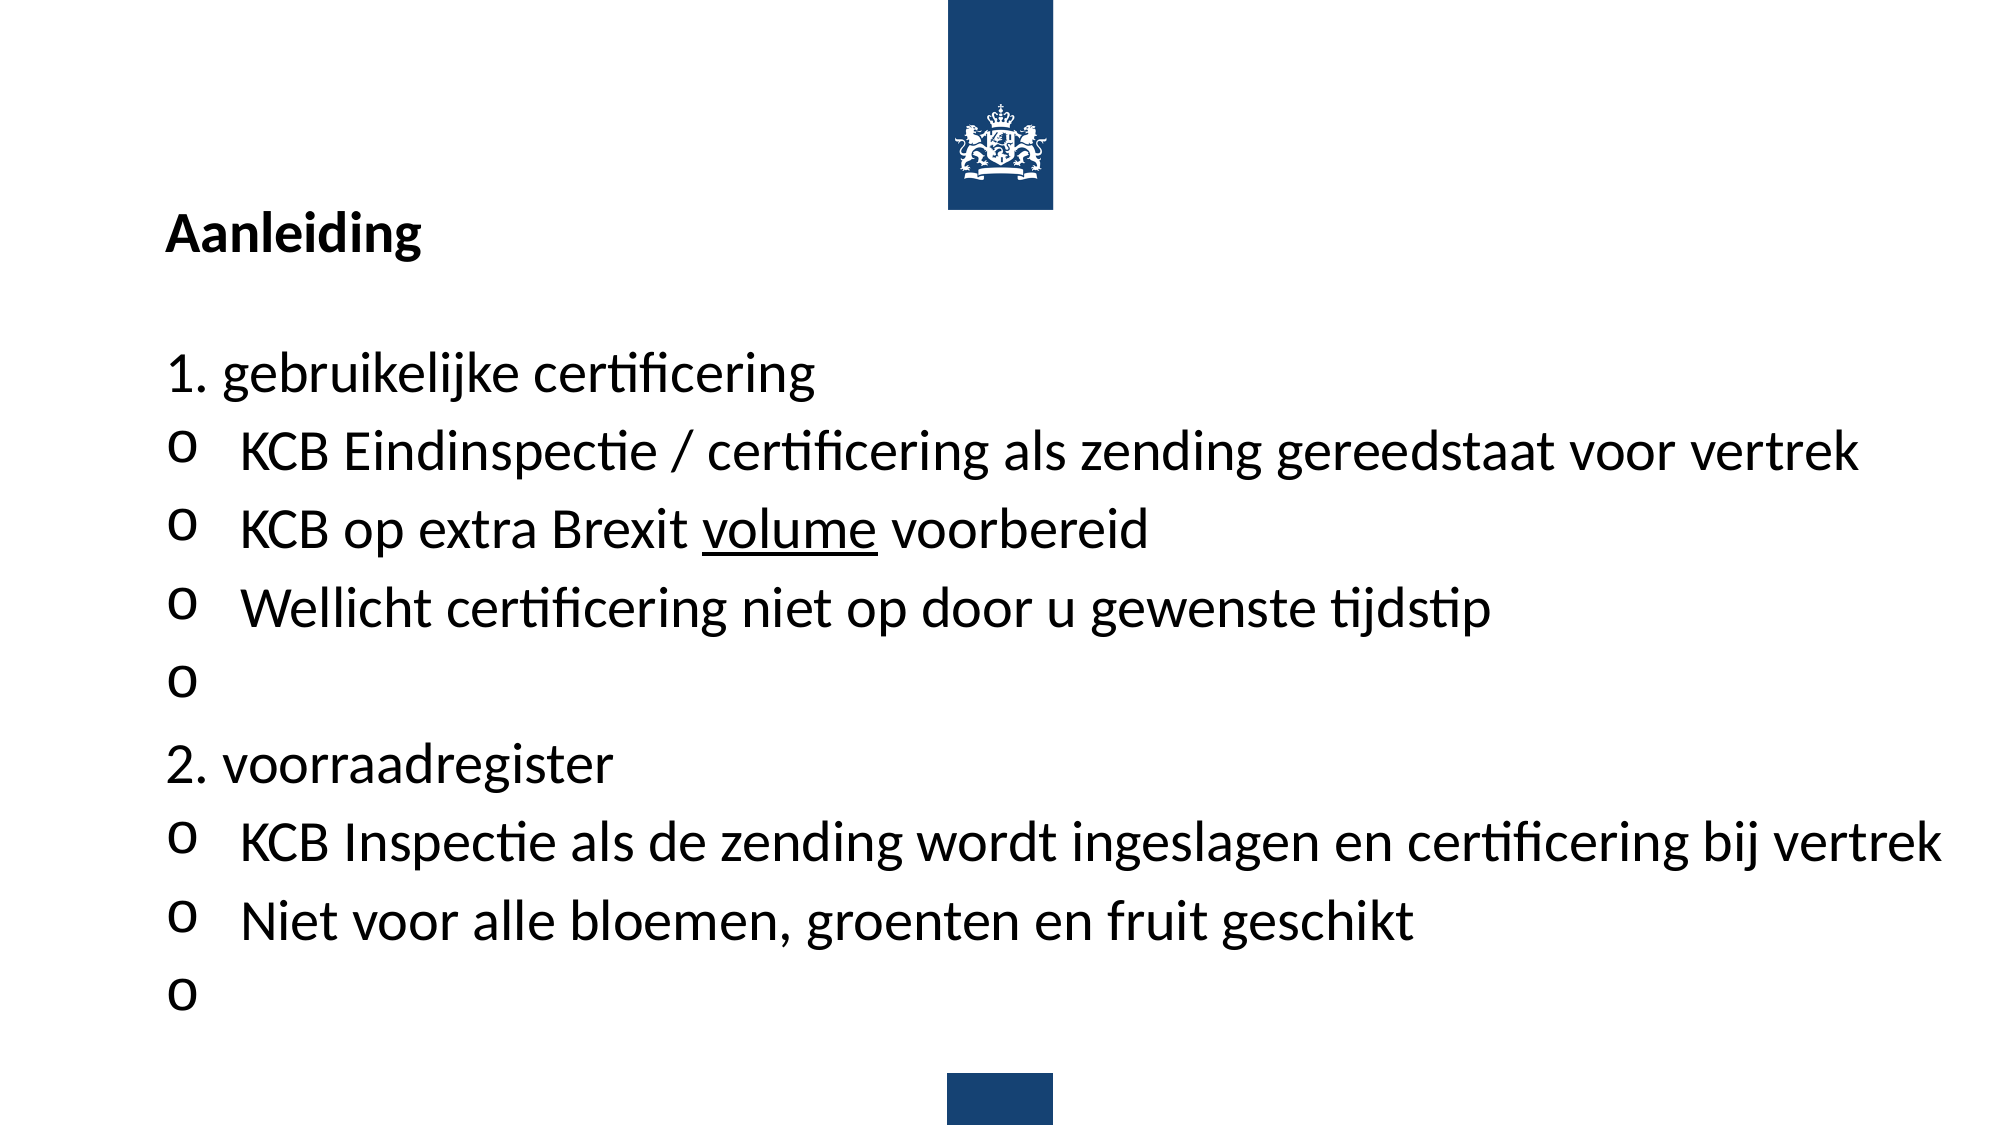

#
Aanleiding
1. gebruikelijke certificering
KCB Eindinspectie / certificering als zending gereedstaat voor vertrek
KCB op extra Brexit volume voorbereid
Wellicht certificering niet op door u gewenste tijdstip
2. voorraadregister
KCB Inspectie als de zending wordt ingeslagen en certificering bij vertrek
Niet voor alle bloemen, groenten en fruit geschikt